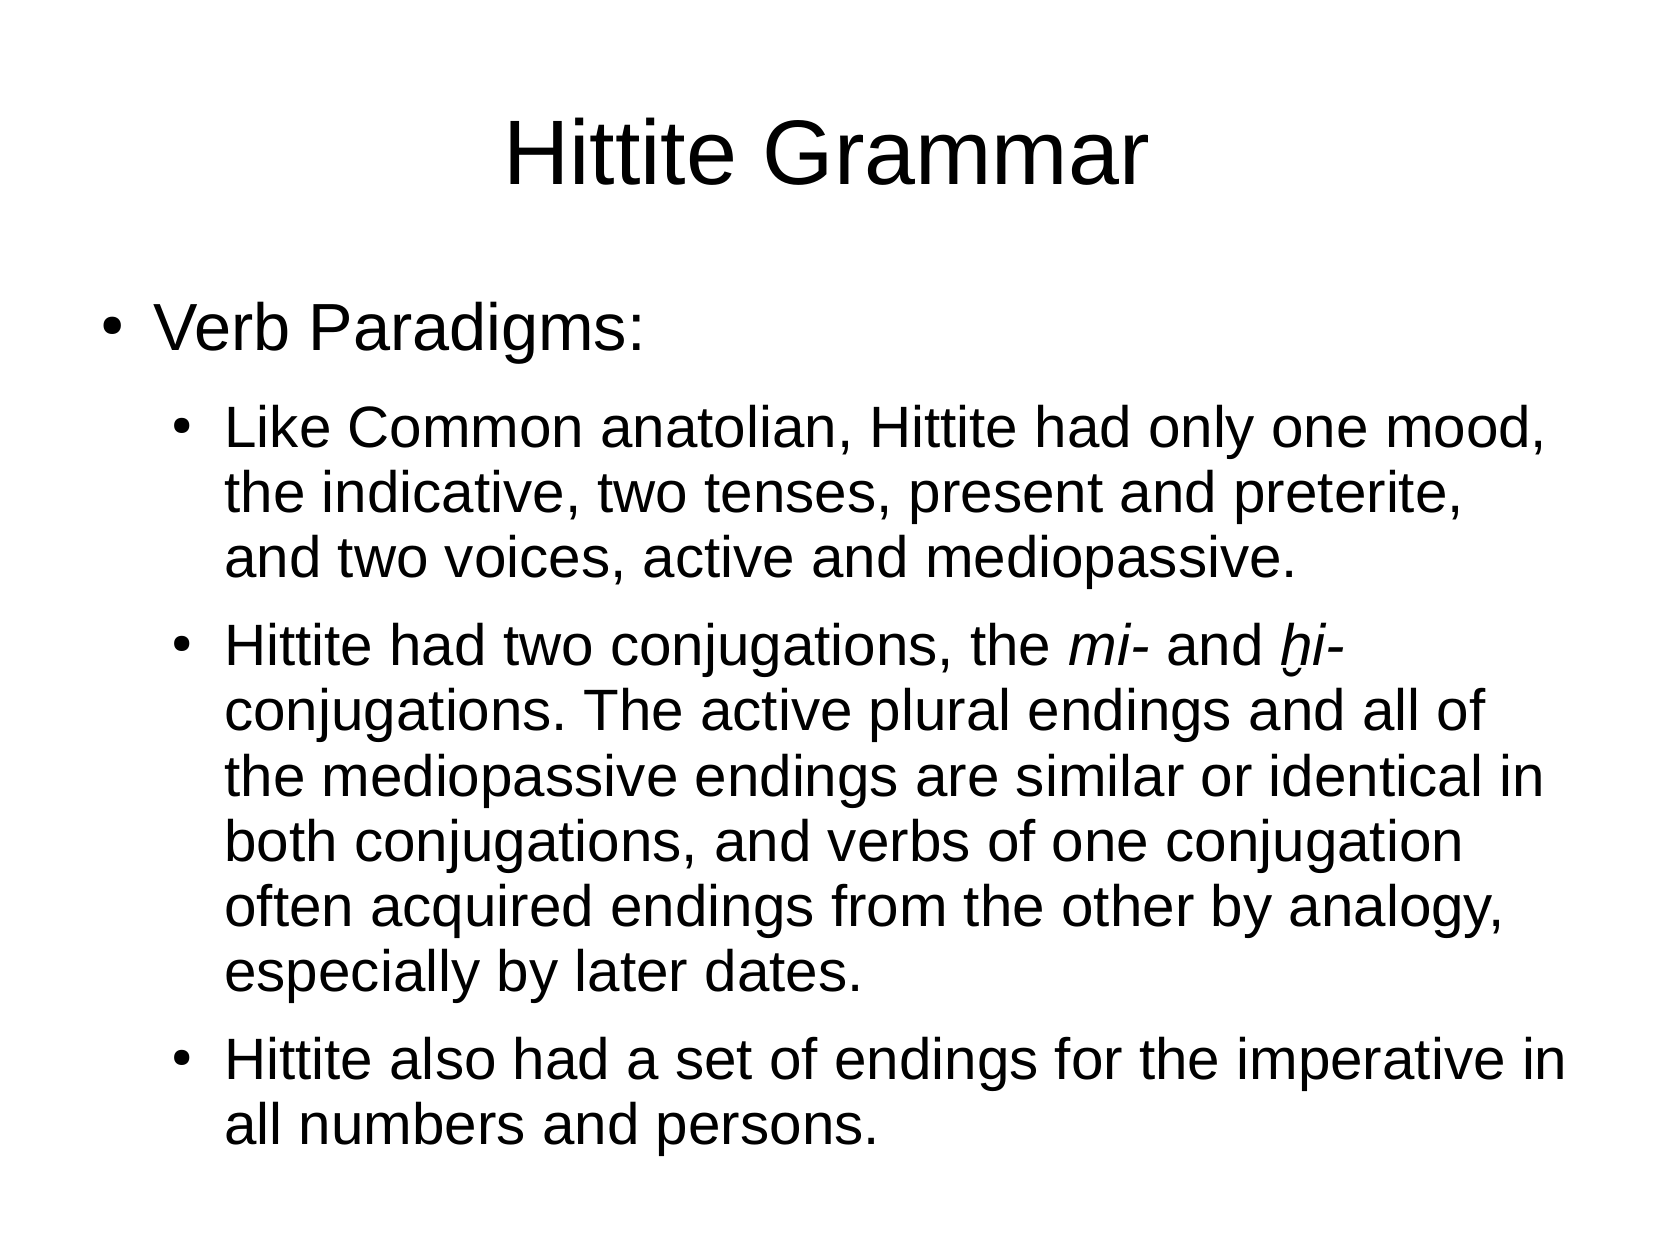

# Hittite Grammar
Verb Paradigms:
Like Common anatolian, Hittite had only one mood, the indicative, two tenses, present and preterite, and two voices, active and mediopassive.
Hittite had two conjugations, the mi- and ḫi-conjugations. The active plural endings and all of the mediopassive endings are similar or identical in both conjugations, and verbs of one conjugation often acquired endings from the other by analogy, especially by later dates.
Hittite also had a set of endings for the imperative in all numbers and persons.